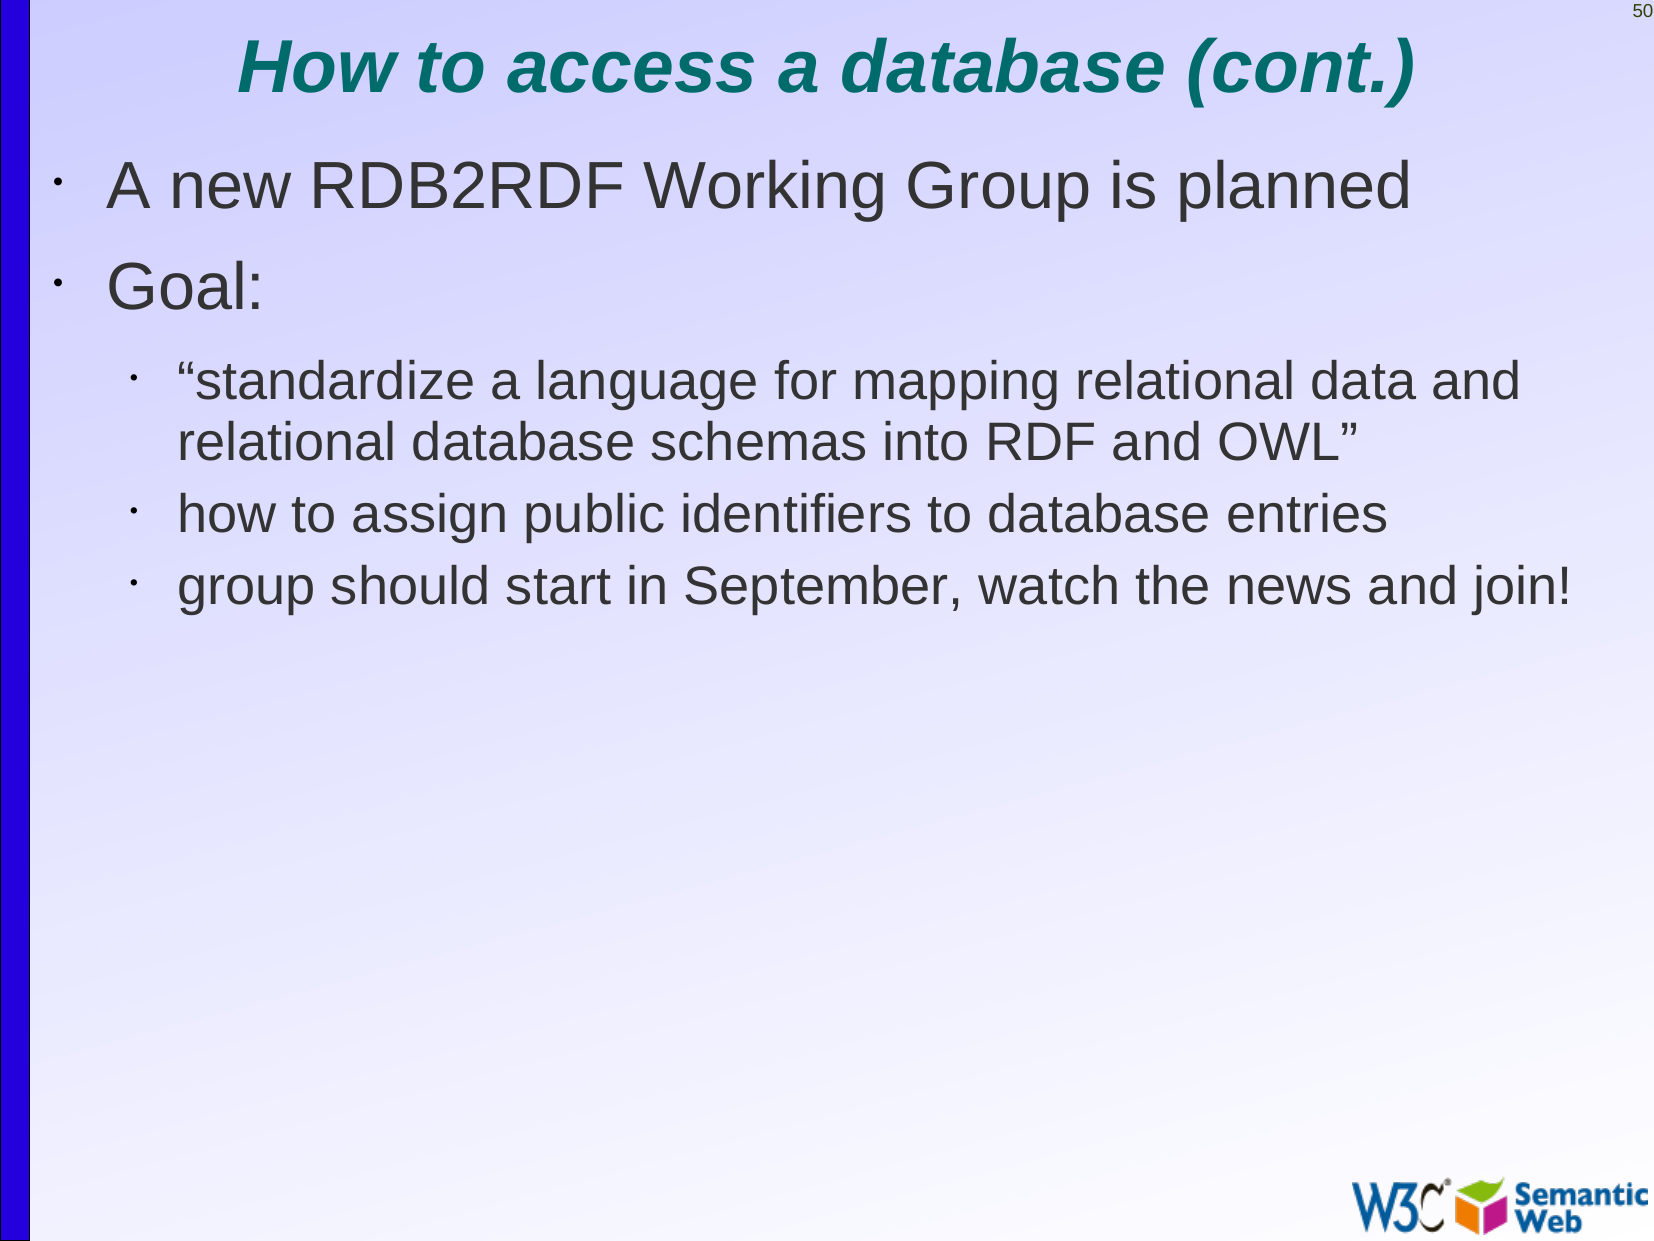

# How to access a database (cont.)
A new RDB2RDF Working Group is planned
Goal:
“standardize a language for mapping relational data and relational database schemas into RDF and OWL”
how to assign public identifiers to database entries
group should start in September, watch the news and join!